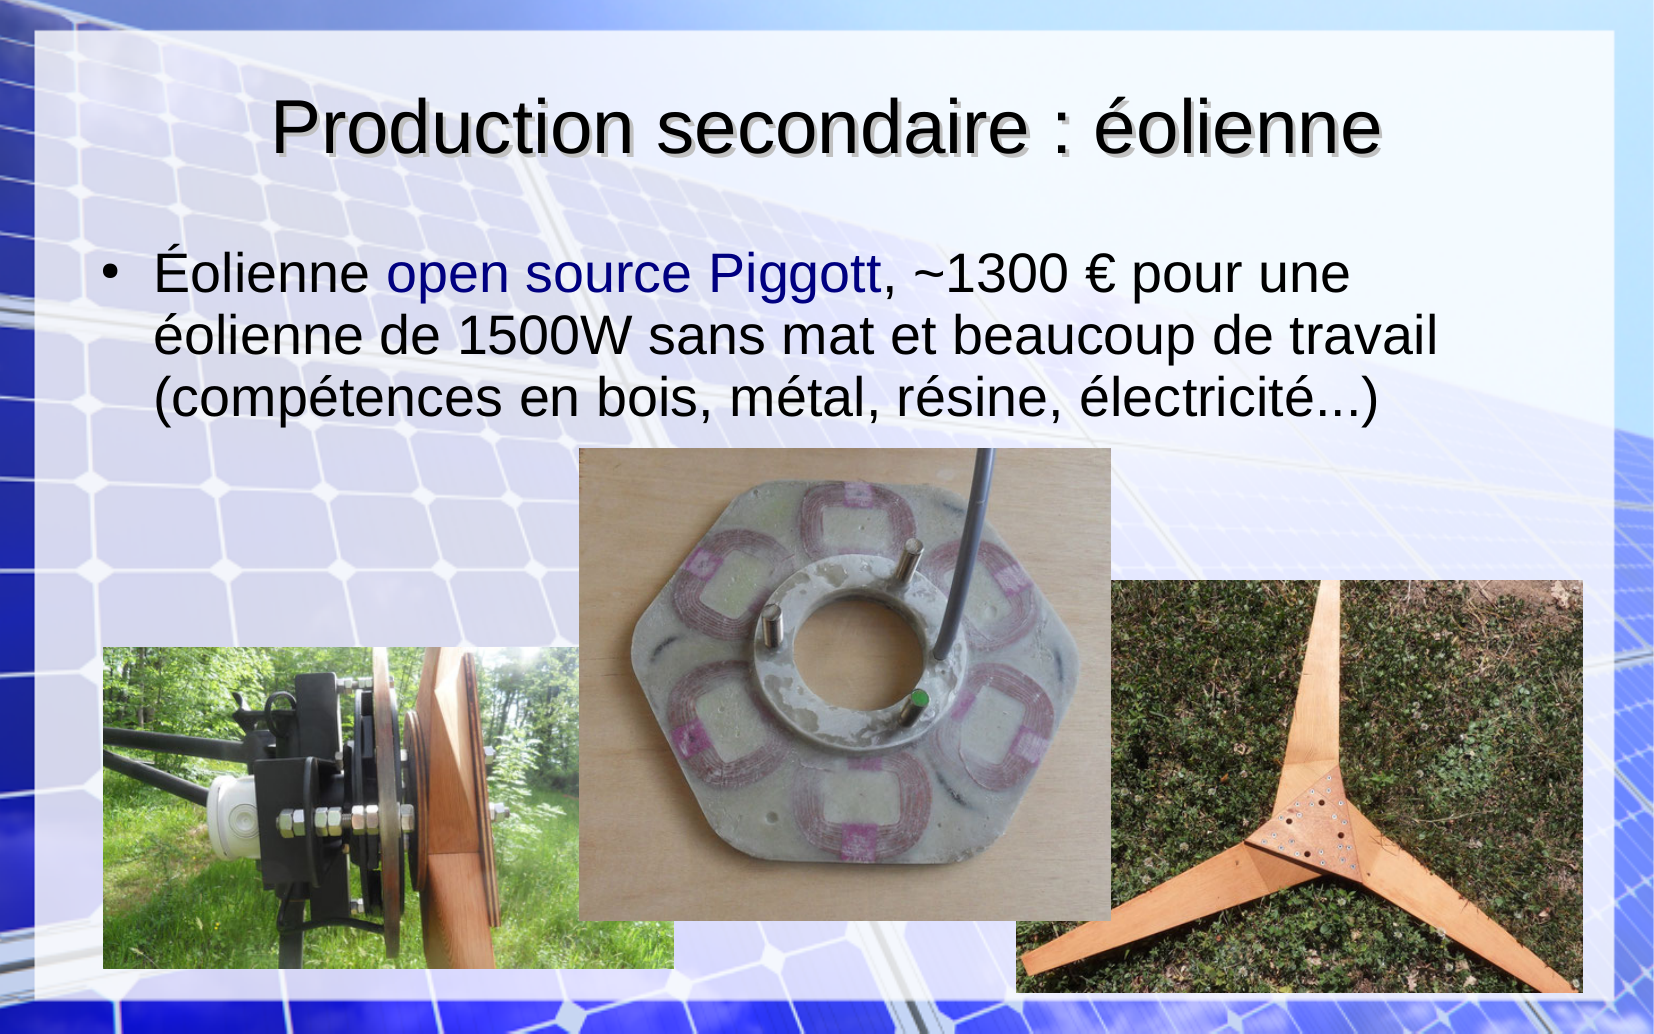

# Production secondaire : éolienne
Éolienne open source Piggott, ~1300 € pour une éolienne de 1500W sans mat et beaucoup de travail (compétences en bois, métal, résine, électricité...)